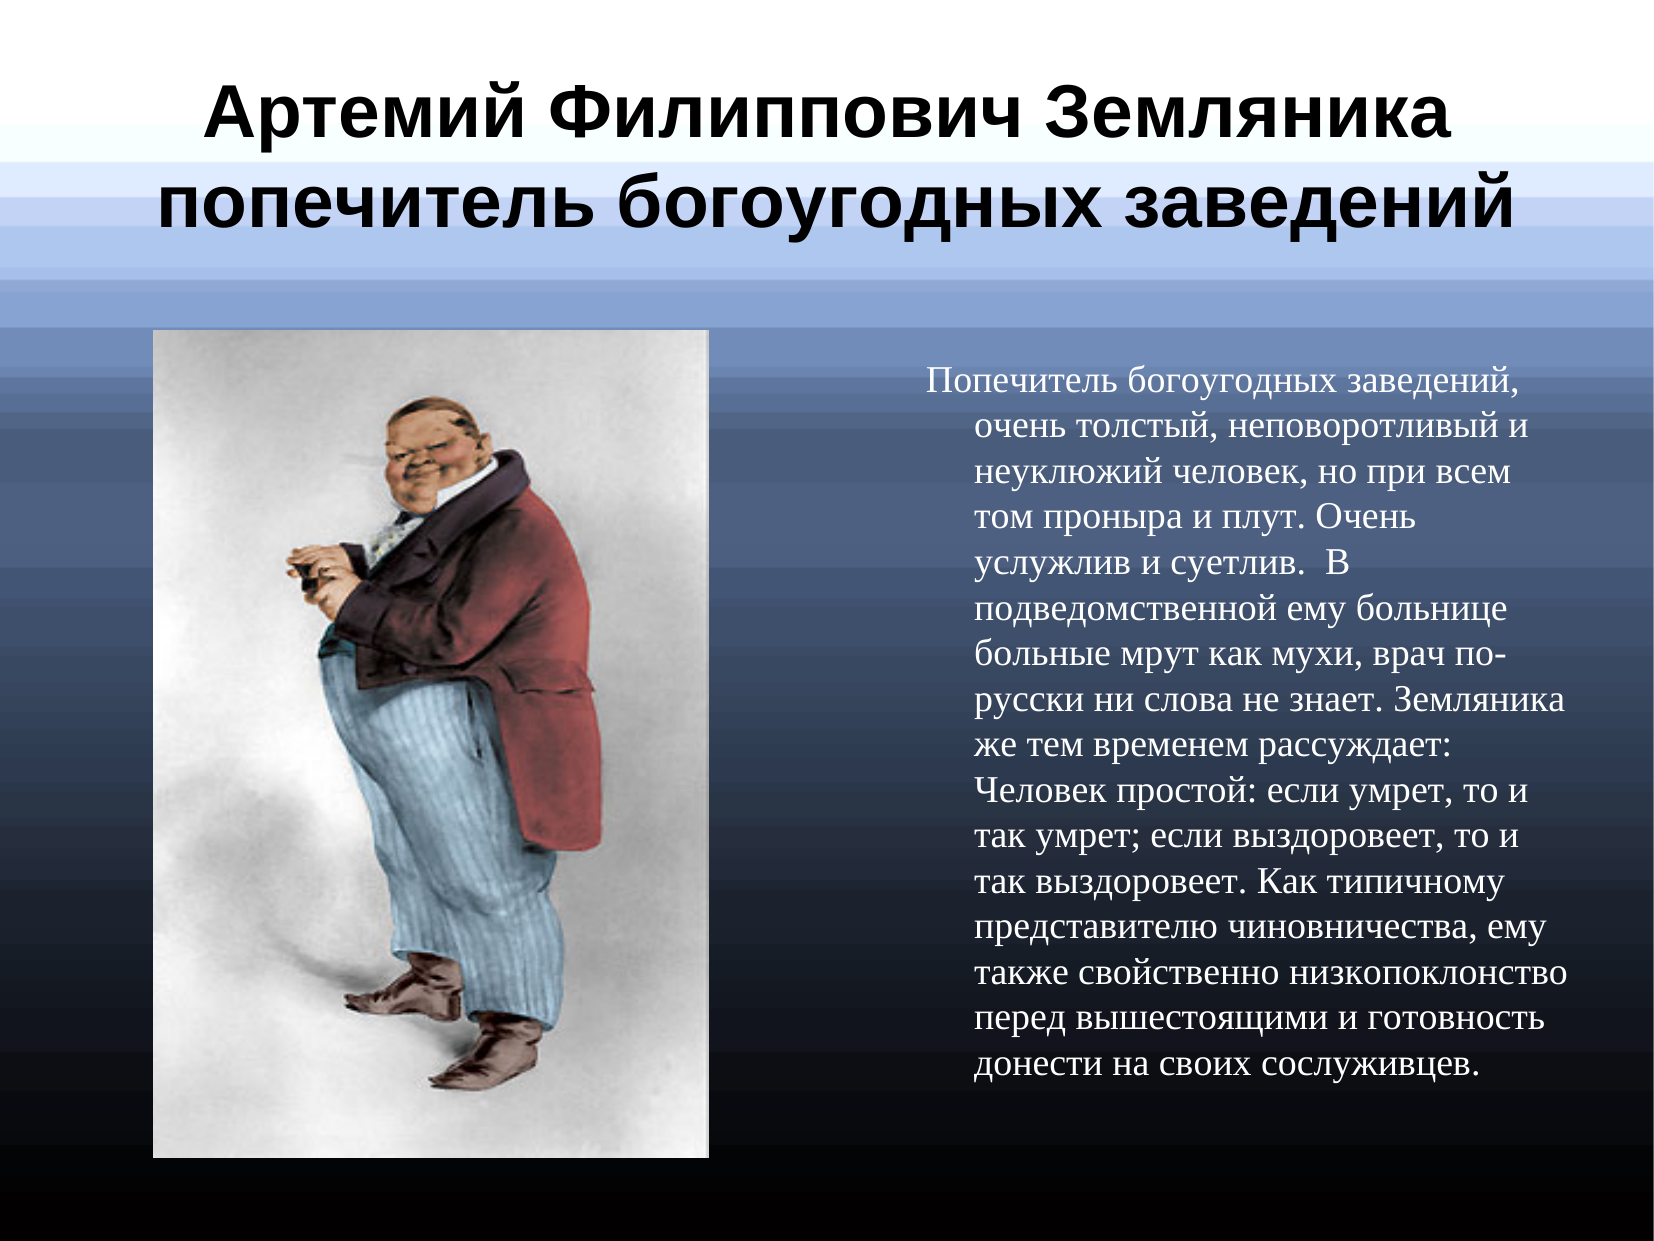

# Артемий Филиппович Земляника попечитель богоугодных заведений
Попечитель богоугодных заведений, очень толстый, неповоротливый и неуклюжий человек, но при всем том проныра и плут. Очень услужлив и суетлив. В подведомственной ему больнице больные мрут как мухи, врач по-русски ни слова не знает. Земляника же тем временем рассуждает: Человек простой: если умрет, то и так умрет; если выздоровеет, то и так выздоровеет. Как типичному представителю чиновничества, ему также свойственно низкопоклонство перед вышестоящими и готовность донести на своих сослуживцев.